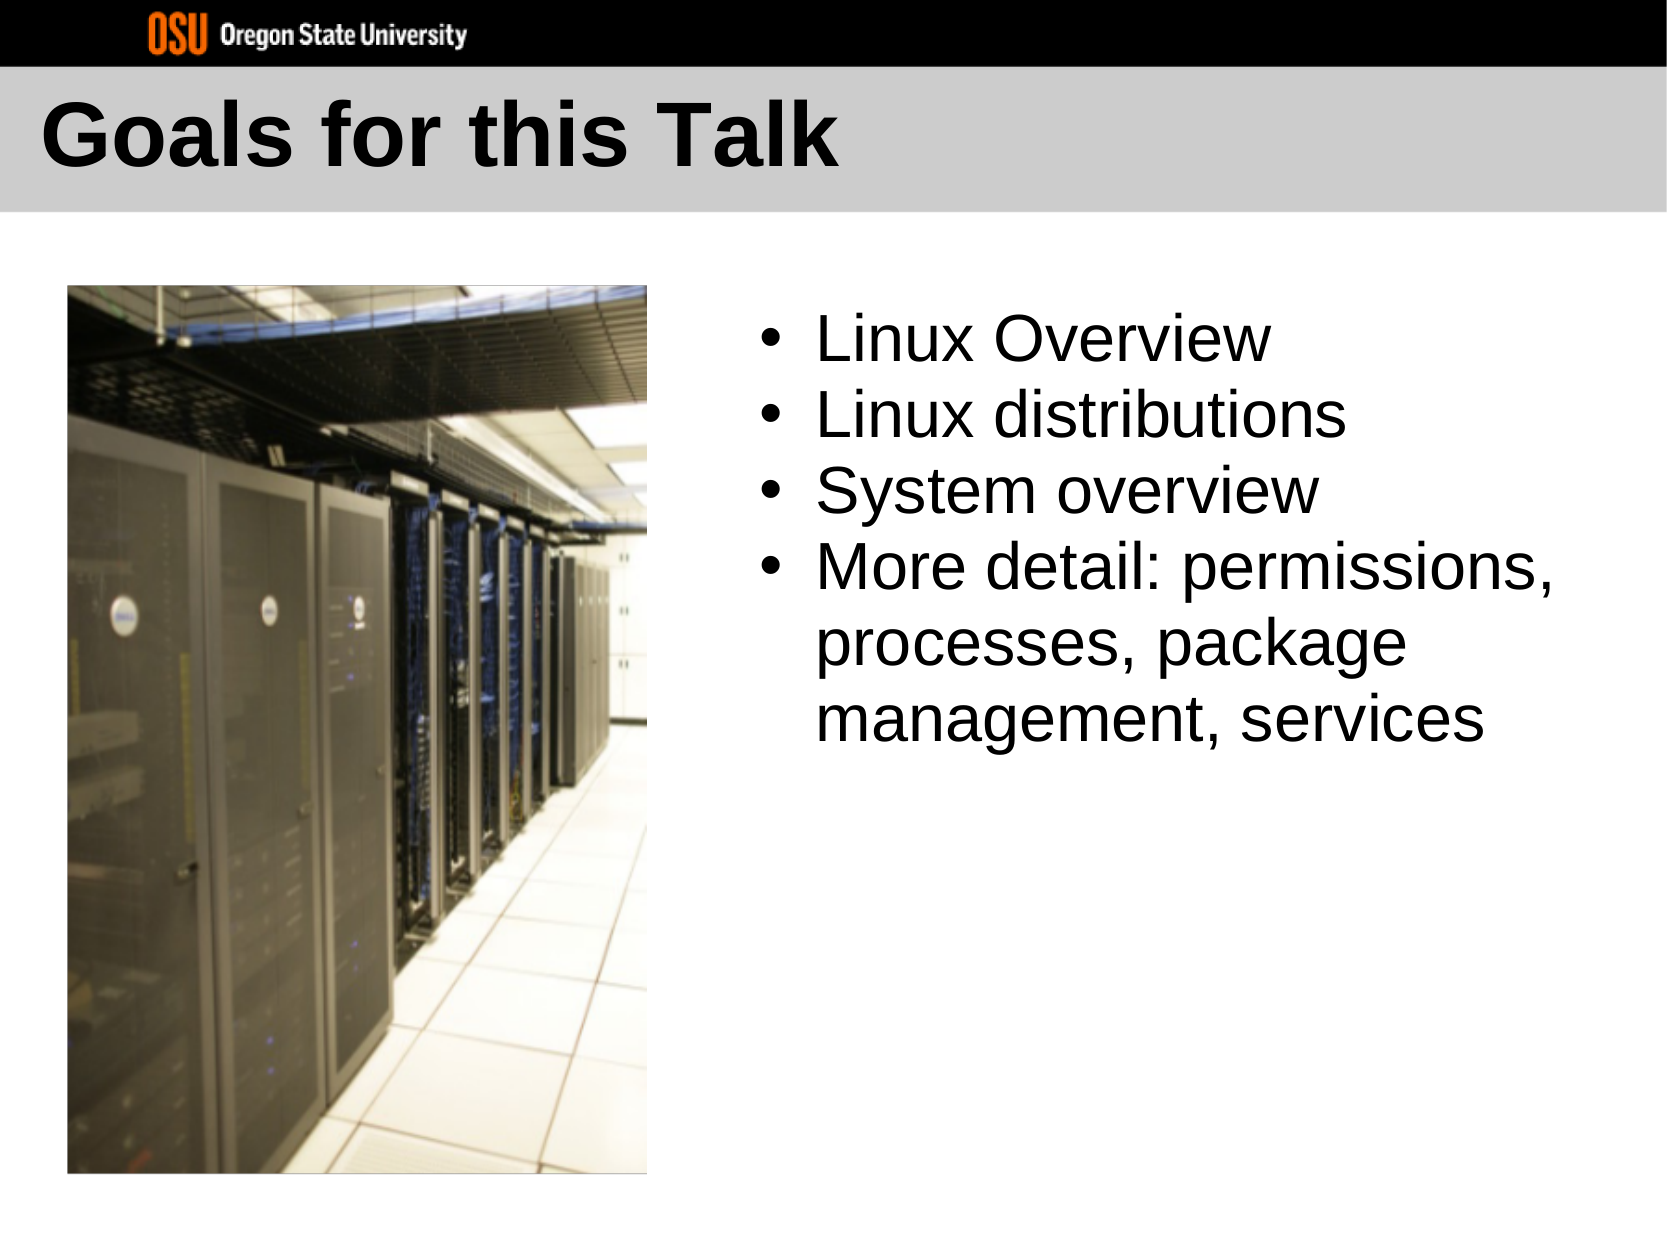

# Goals for this Talk
Linux Overview
Linux distributions
System overview
More detail: permissions, processes, package management, services